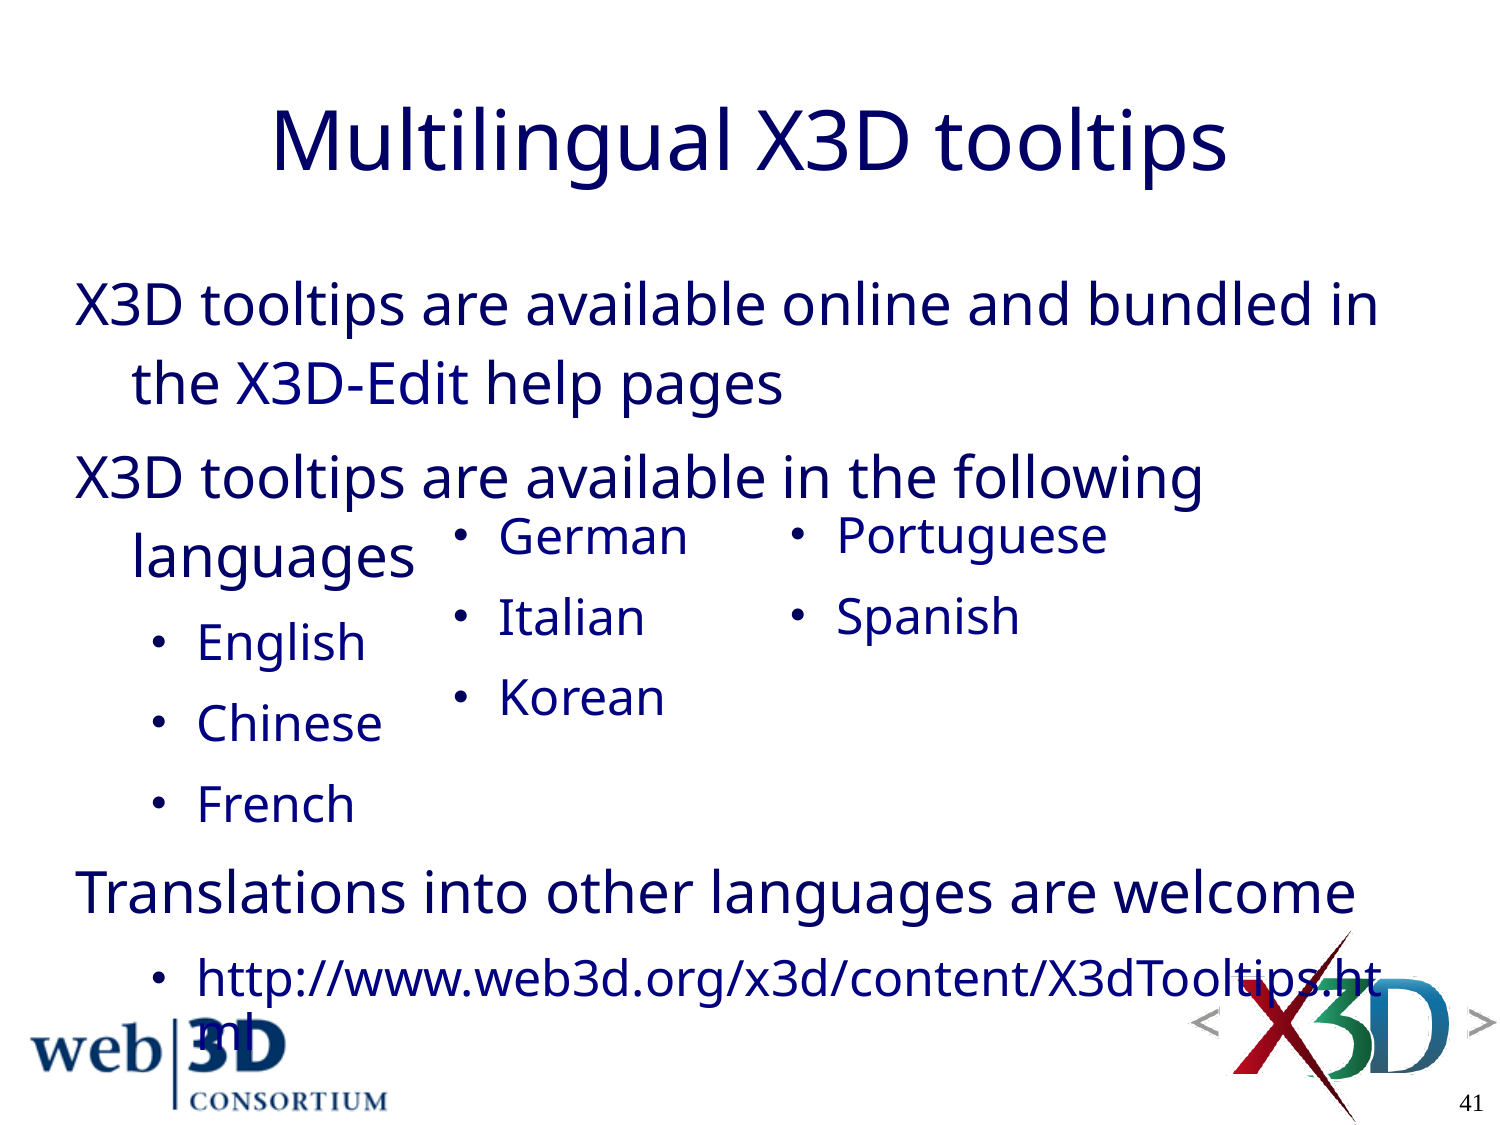

# Multilingual X3D tooltips
X3D tooltips are available online and bundled in the X3D-Edit help pages
X3D tooltips are available in the following languages
English
Chinese
French
Translations into other languages are welcome
http://www.web3d.org/x3d/content/X3dTooltips.html
Portuguese
Spanish
German
Italian
Korean